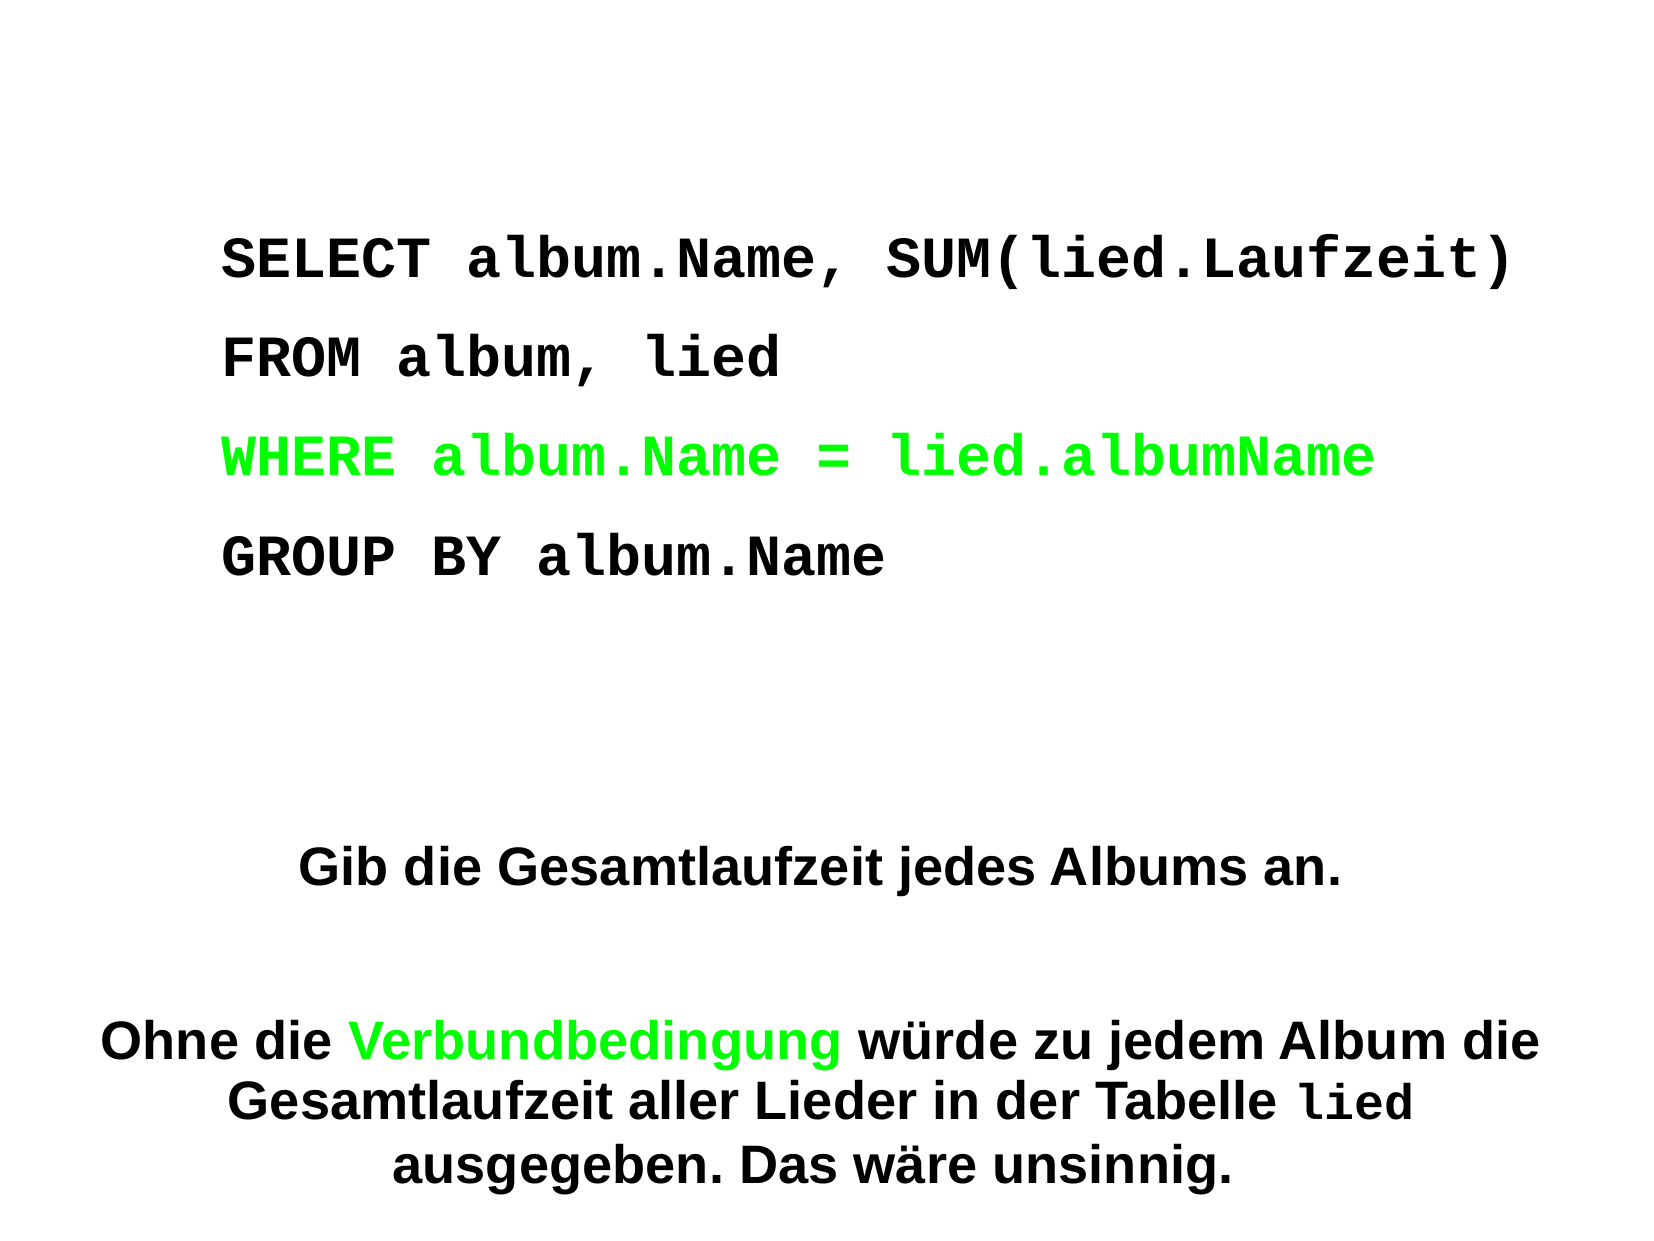

SELECT album.Name, SUM(lied.Laufzeit)
FROM album, lied
WHERE album.Name = lied.albumName
GROUP BY album.Name
# Gib die Gesamtlaufzeit jedes Albums an.
Ohne die Verbundbedingung würde zu jedem Album die Gesamtlaufzeit aller Lieder in der Tabelle lied ausgegeben. Das wäre unsinnig.